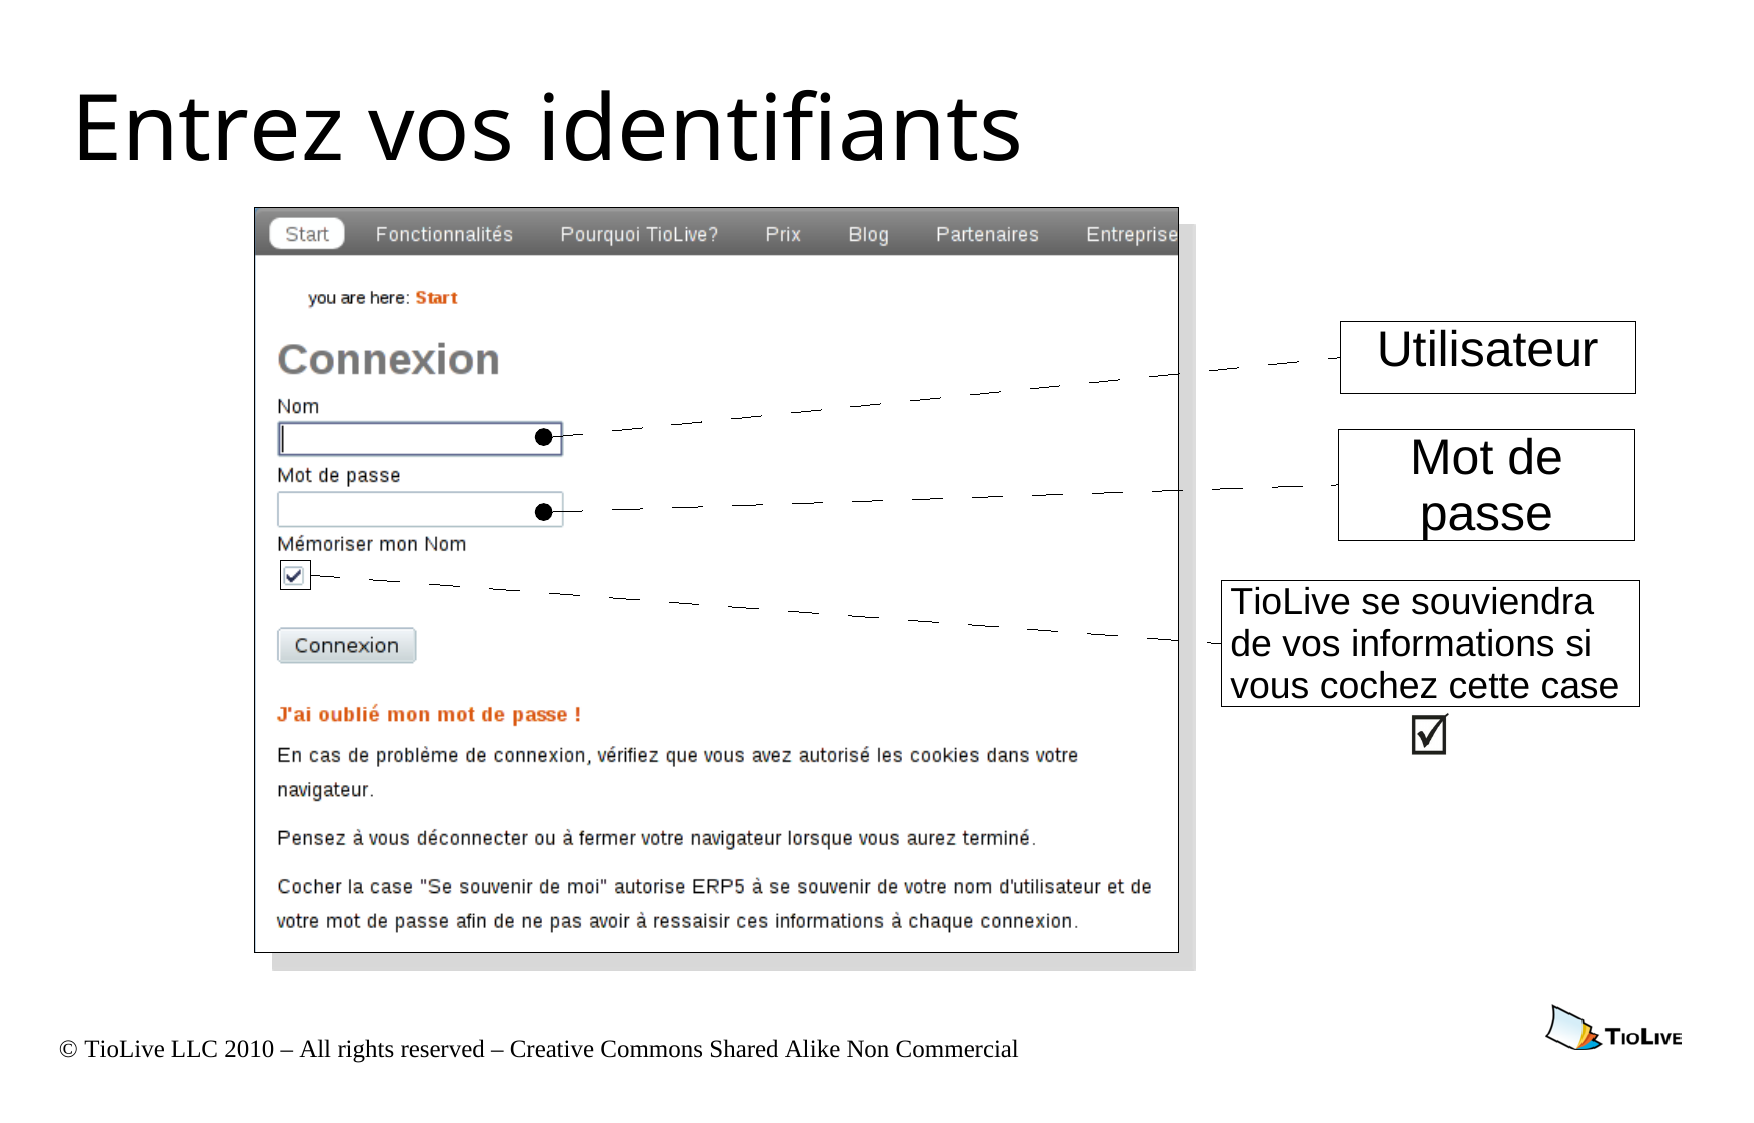

# Entrez vos identifiants
Utilisateur
Mot de passe
TioLive se souviendra de vos informations si vous cochez cette case